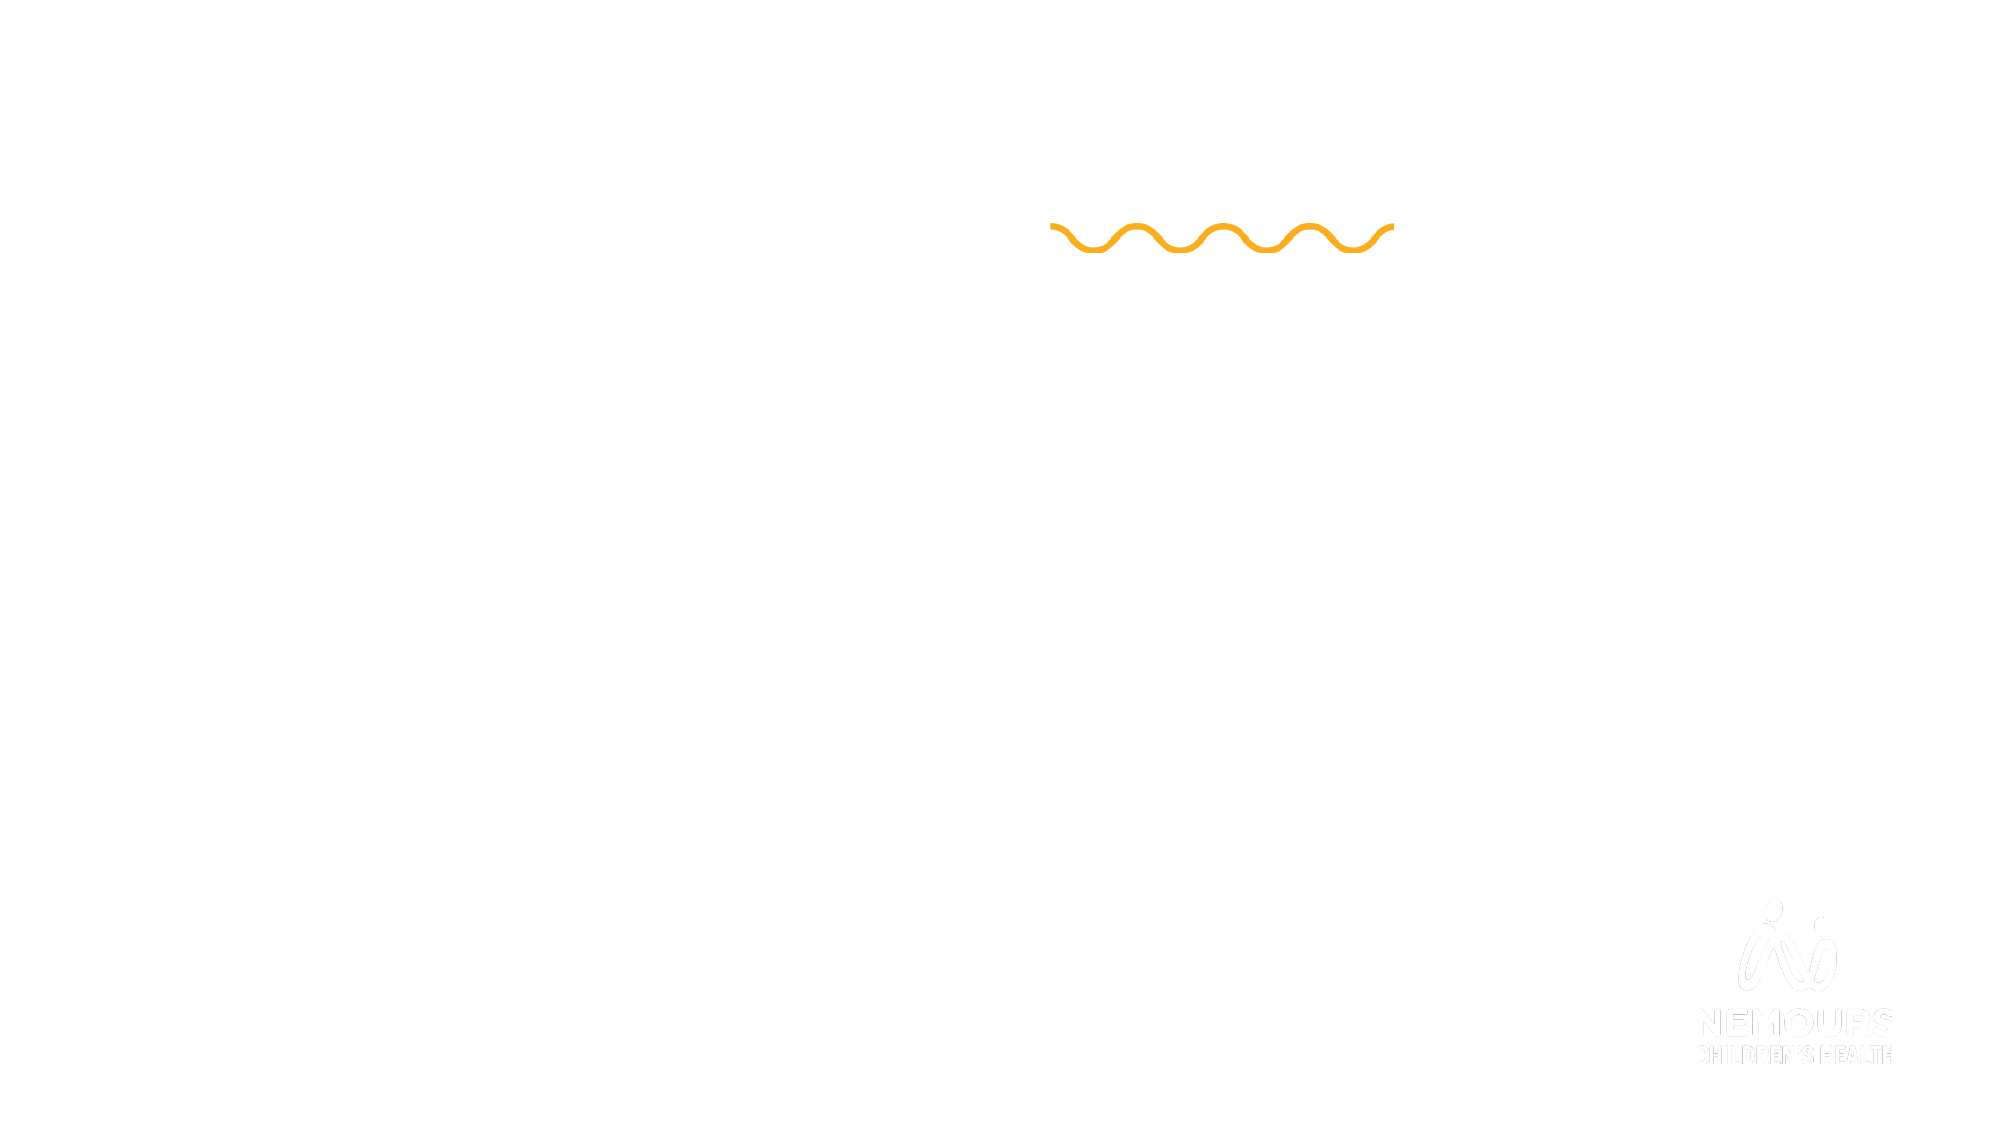

# Clinical Documentation Integrity Pediatric Primary Care
 Viji Anchan MSN,RN, CPN, CRC
 Clinical Documentation Integrity Nurse
 Valerie Bica BSN RN
 Lead Clinical Documentation Integrity Nurse